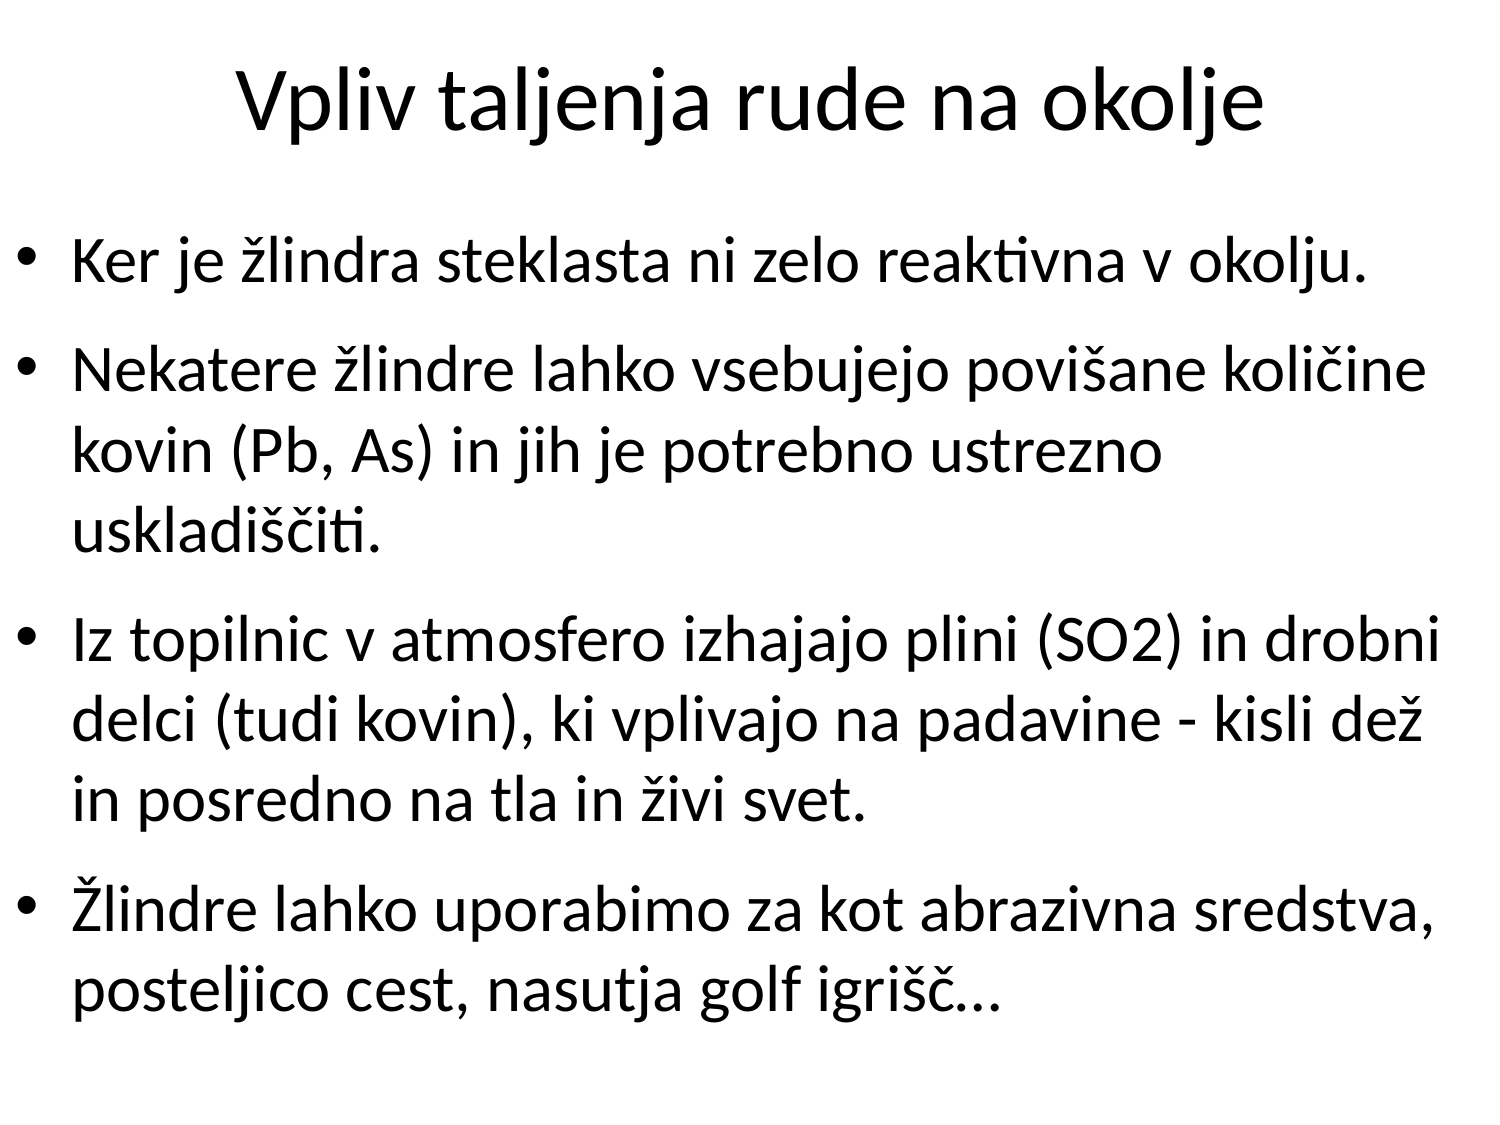

# Vpliv taljenja rude na okolje
Ker je žlindra steklasta ni zelo reaktivna v okolju.
Nekatere žlindre lahko vsebujejo povišane količine kovin (Pb, As) in jih je potrebno ustrezno uskladiščiti.
Iz topilnic v atmosfero izhajajo plini (SO2) in drobni delci (tudi kovin), ki vplivajo na padavine - kisli dež in posredno na tla in živi svet.
Žlindre lahko uporabimo za kot abrazivna sredstva, posteljico cest, nasutja golf igrišč…